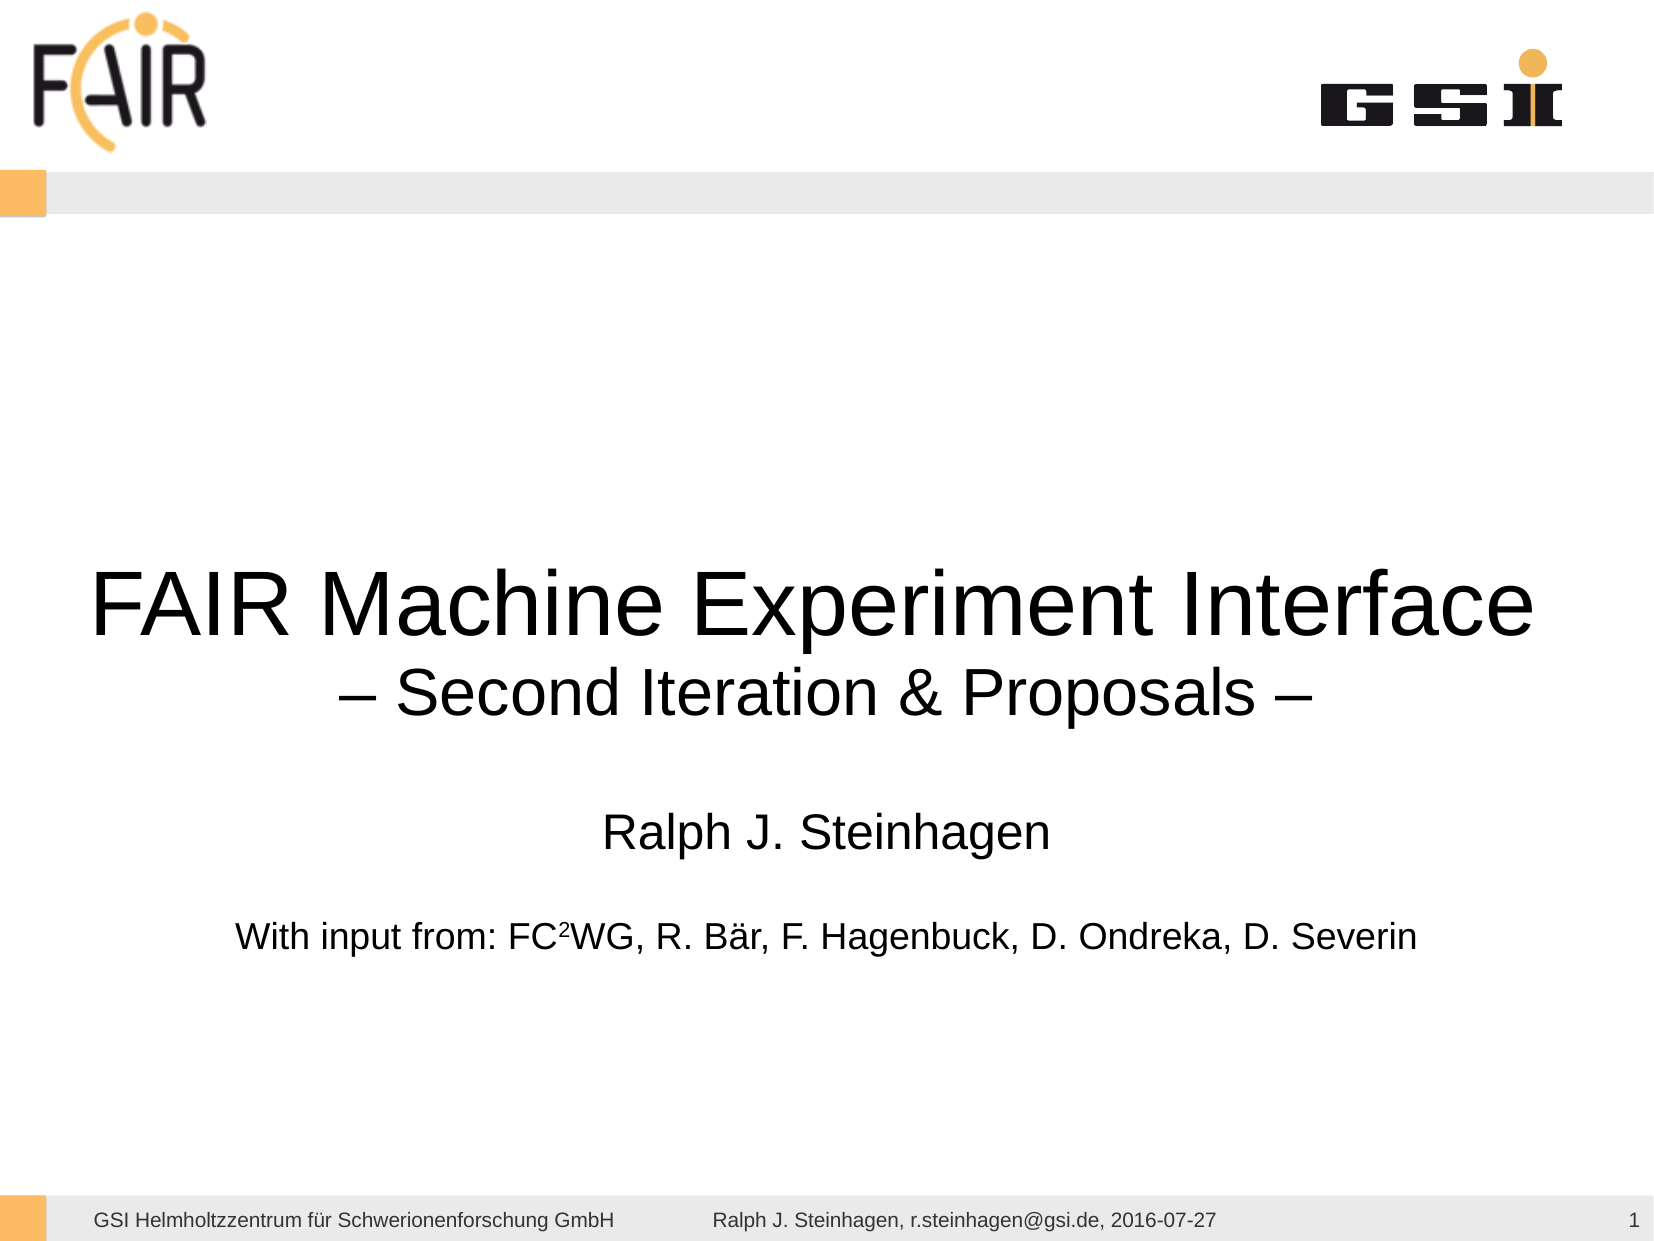

# FAIR Machine Experiment Interface
– Second Iteration & Proposals –
Ralph J. Steinhagen
With input from: FC2WG, R. Bär, F. Hagenbuck, D. Ondreka, D. Severin